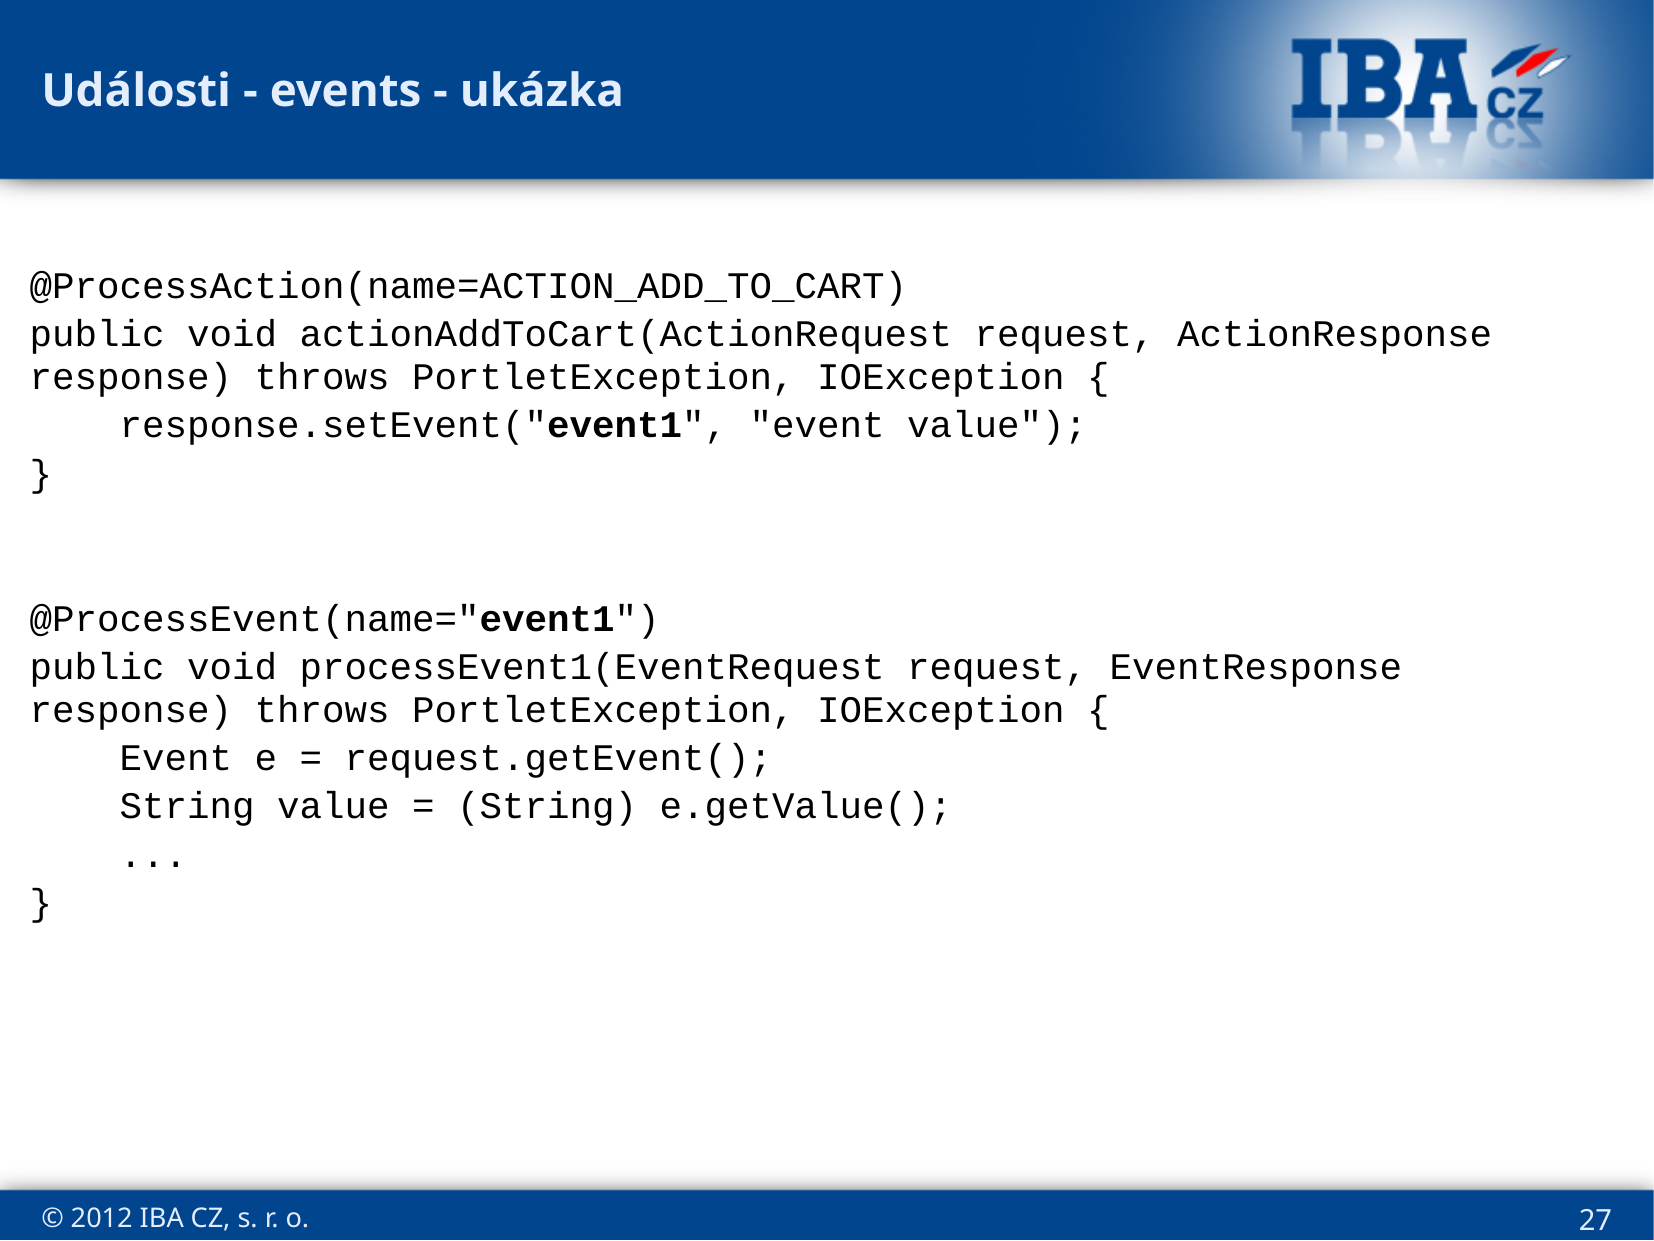

# Události - events - ukázka
@ProcessAction(name=ACTION_ADD_TO_CART)
public void actionAddToCart(ActionRequest request, ActionResponse response) throws PortletException, IOException {
 response.setEvent("event1", "event value");
}
@ProcessEvent(name="event1")
public void processEvent1(EventRequest request, EventResponse response) throws PortletException, IOException {
 Event e = request.getEvent();
 String value = (String) e.getValue();
 ...
}
27